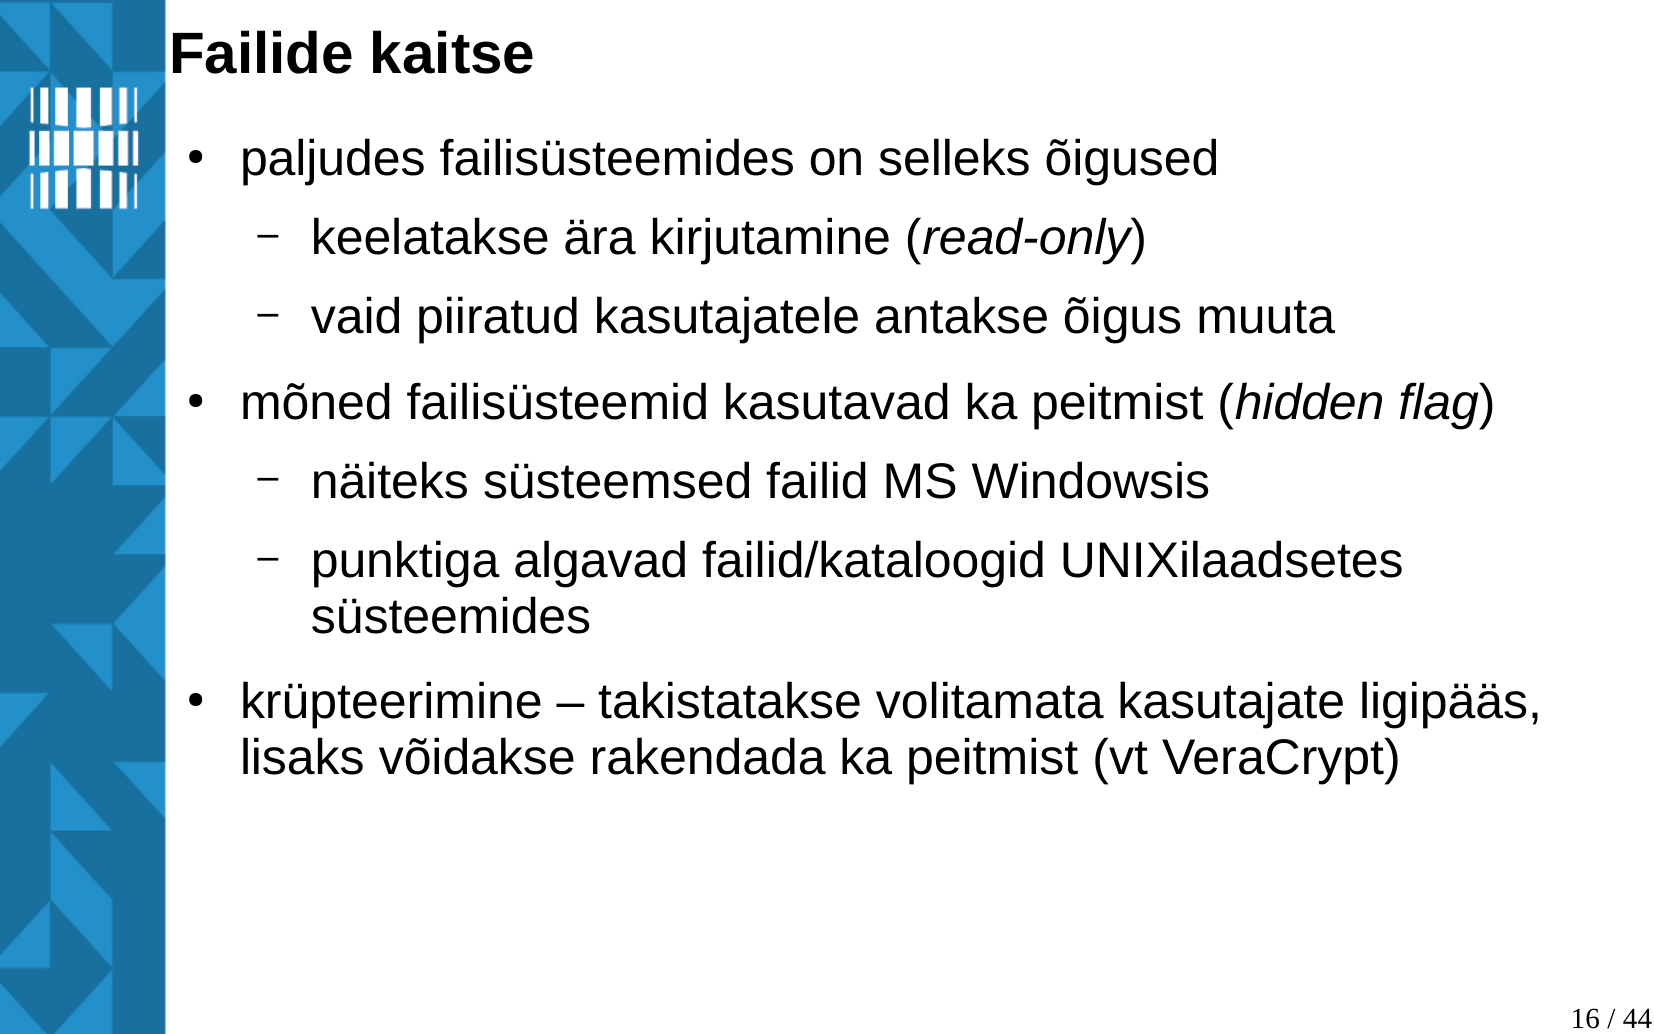

# Failide kaitse
paljudes failisüsteemides on selleks õigused
keelatakse ära kirjutamine (read-only)
vaid piiratud kasutajatele antakse õigus muuta
mõned failisüsteemid kasutavad ka peitmist (hidden flag)
näiteks süsteemsed failid MS Windowsis
punktiga algavad failid/kataloogid UNIXilaadsetes süsteemides
krüpteerimine – takistatakse volitamata kasutajate ligipääs, lisaks võidakse rakendada ka peitmist (vt VeraCrypt)
16